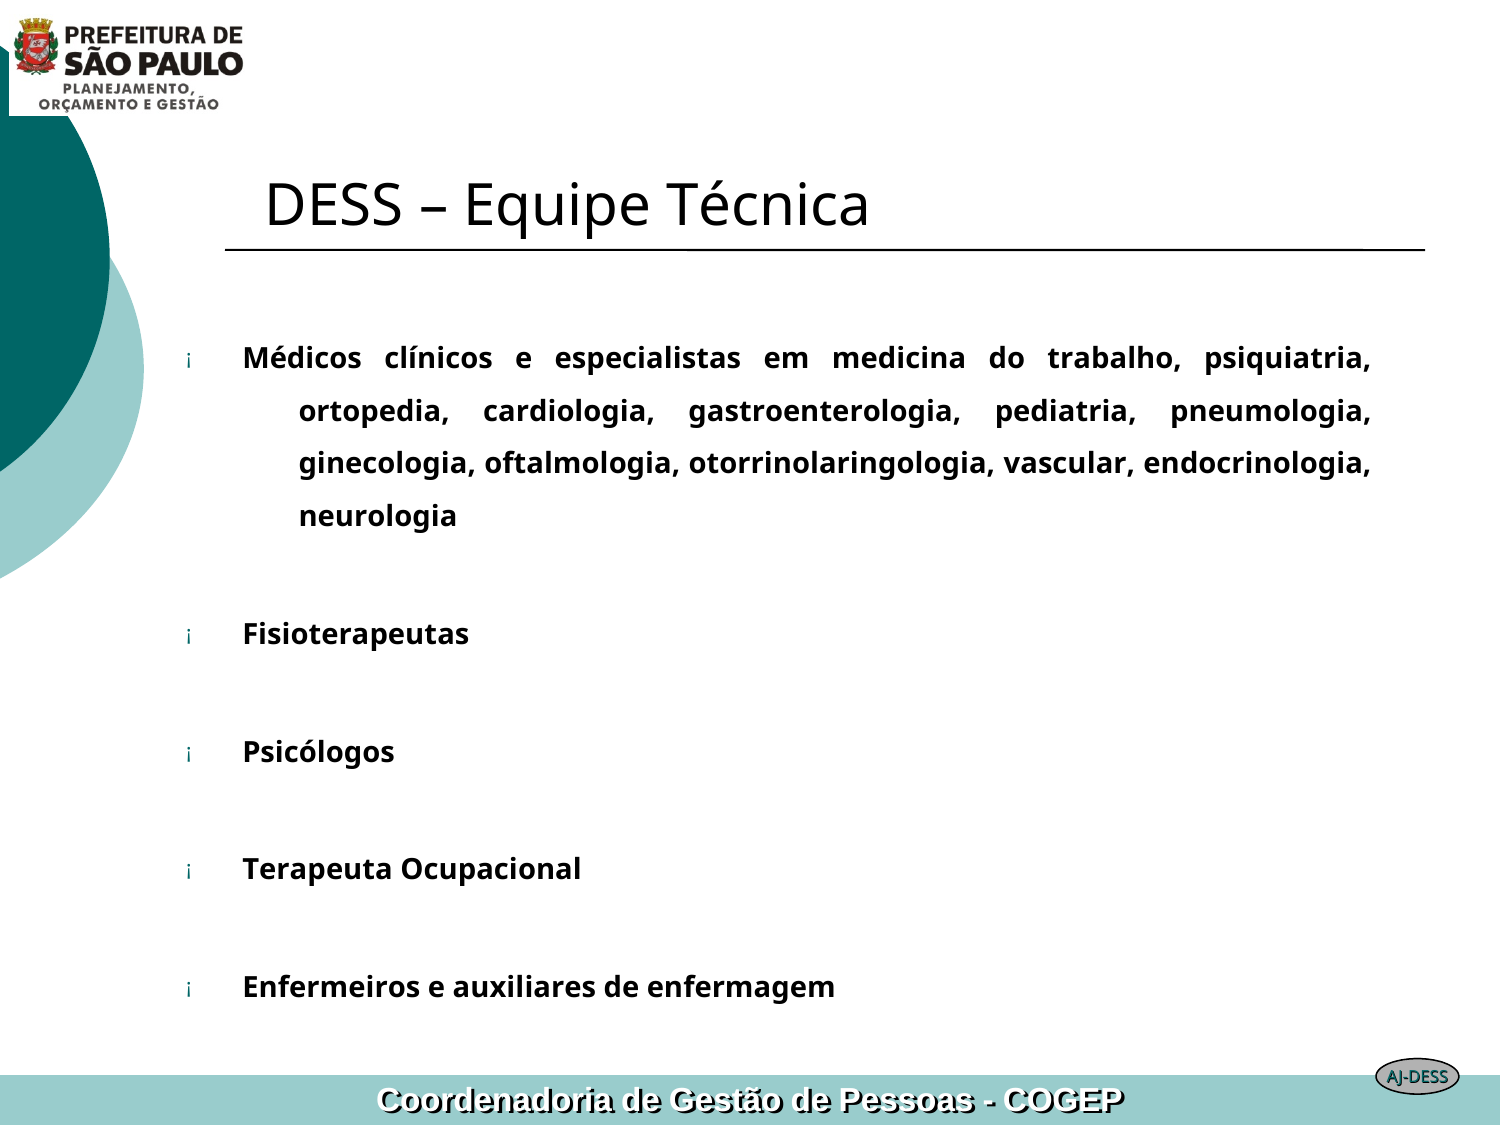

DESS – Equipe Técnica
# Médicos clínicos e especialistas em medicina do trabalho, psiquiatria, ortopedia, cardiologia, gastroenterologia, pediatria, pneumologia, ginecologia, oftalmologia, otorrinolaringologia, vascular, endocrinologia, neurologia
Fisioterapeutas
Psicólogos
Terapeuta Ocupacional
Enfermeiros e auxiliares de enfermagem
AJ-DESS
AJ